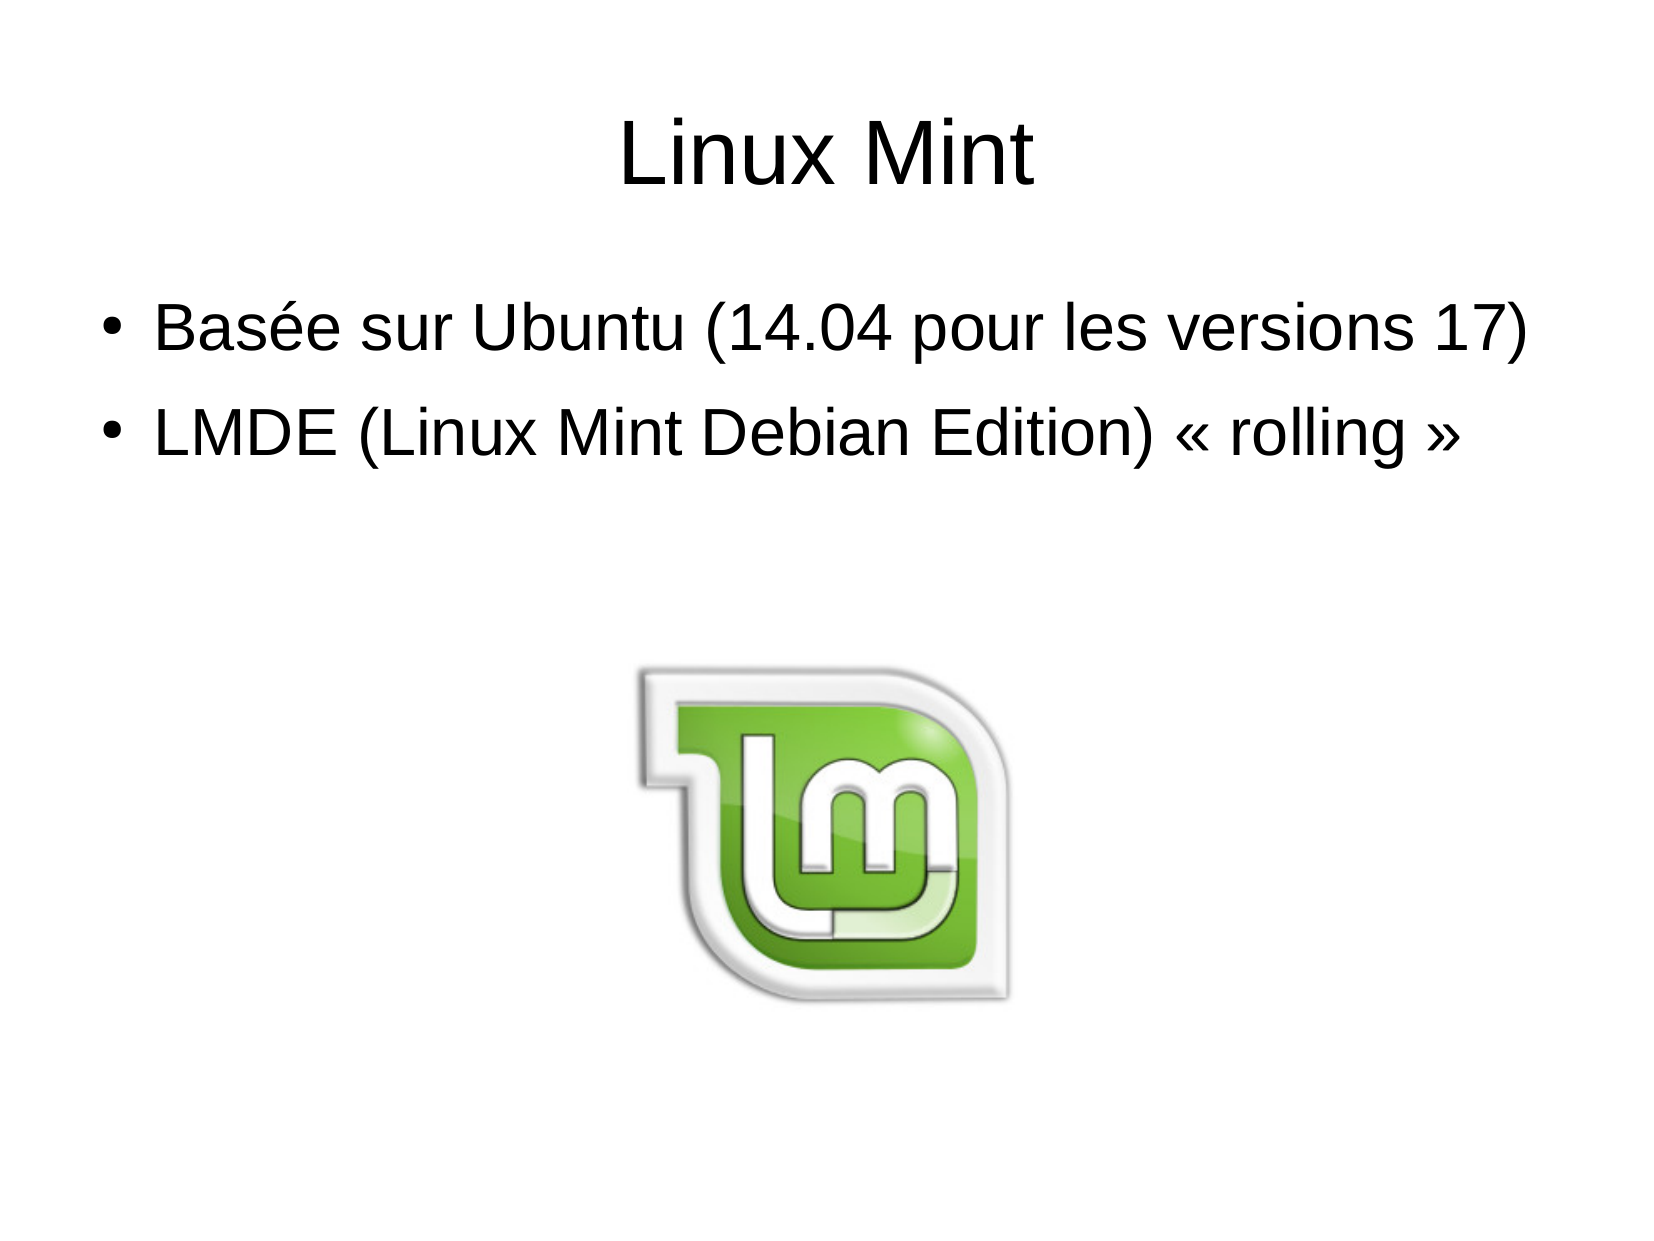

# Linux Mint
Basée sur Ubuntu (14.04 pour les versions 17)
LMDE (Linux Mint Debian Edition) « rolling »